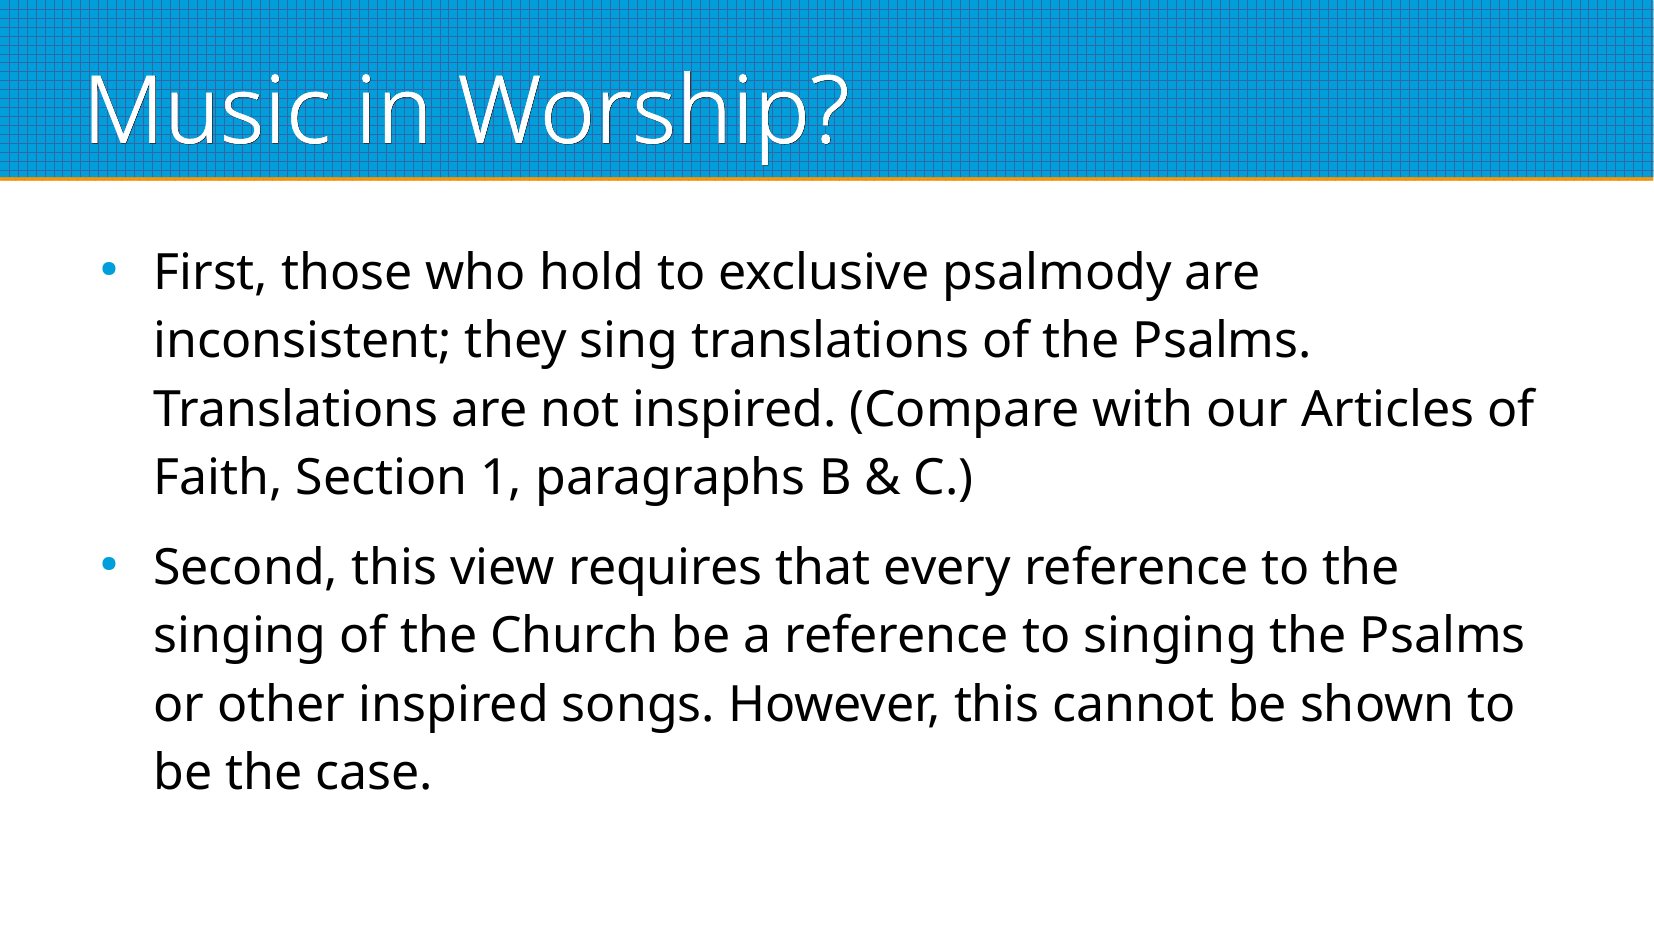

# Music in Worship?
First, those who hold to exclusive psalmody are inconsistent; they sing translations of the Psalms. Translations are not inspired. (Compare with our Articles of Faith, Section 1, paragraphs B & C.)
Second, this view requires that every reference to the singing of the Church be a reference to singing the Psalms or other inspired songs. However, this cannot be shown to be the case.